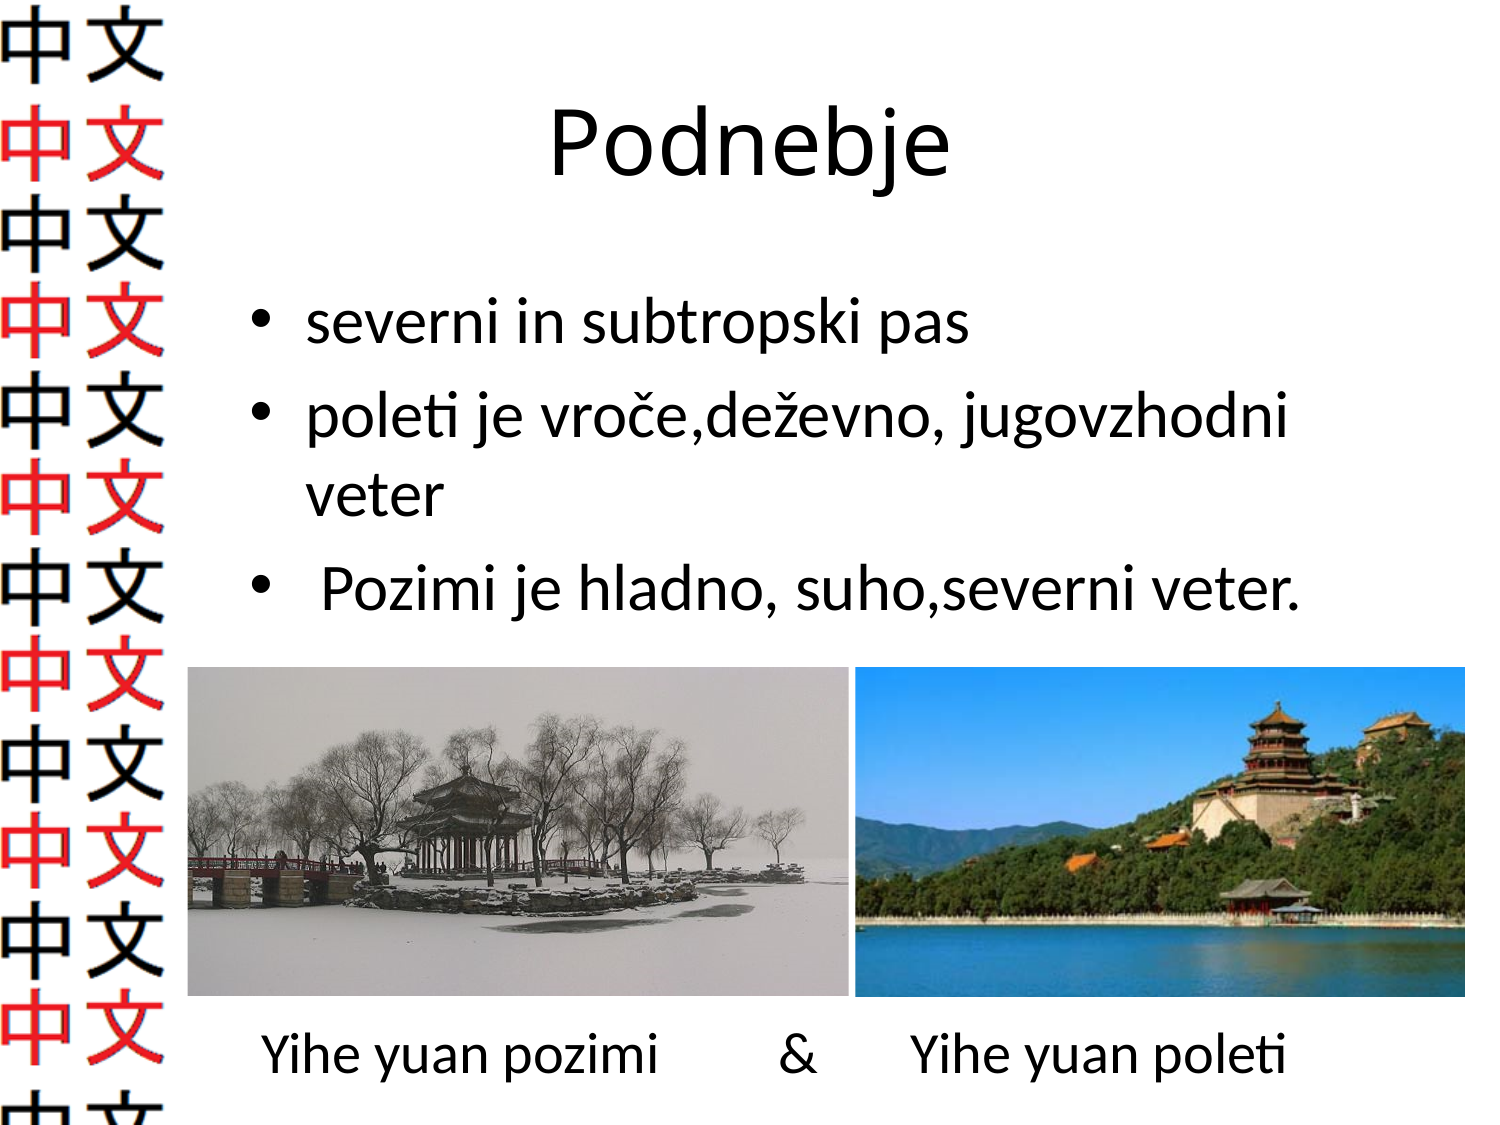

# Podnebje
severni in subtropski pas
poleti je vroče,deževno, jugovzhodni veter
 Pozimi je hladno, suho,severni veter.
Yihe yuan pozimi & Yihe yuan poleti